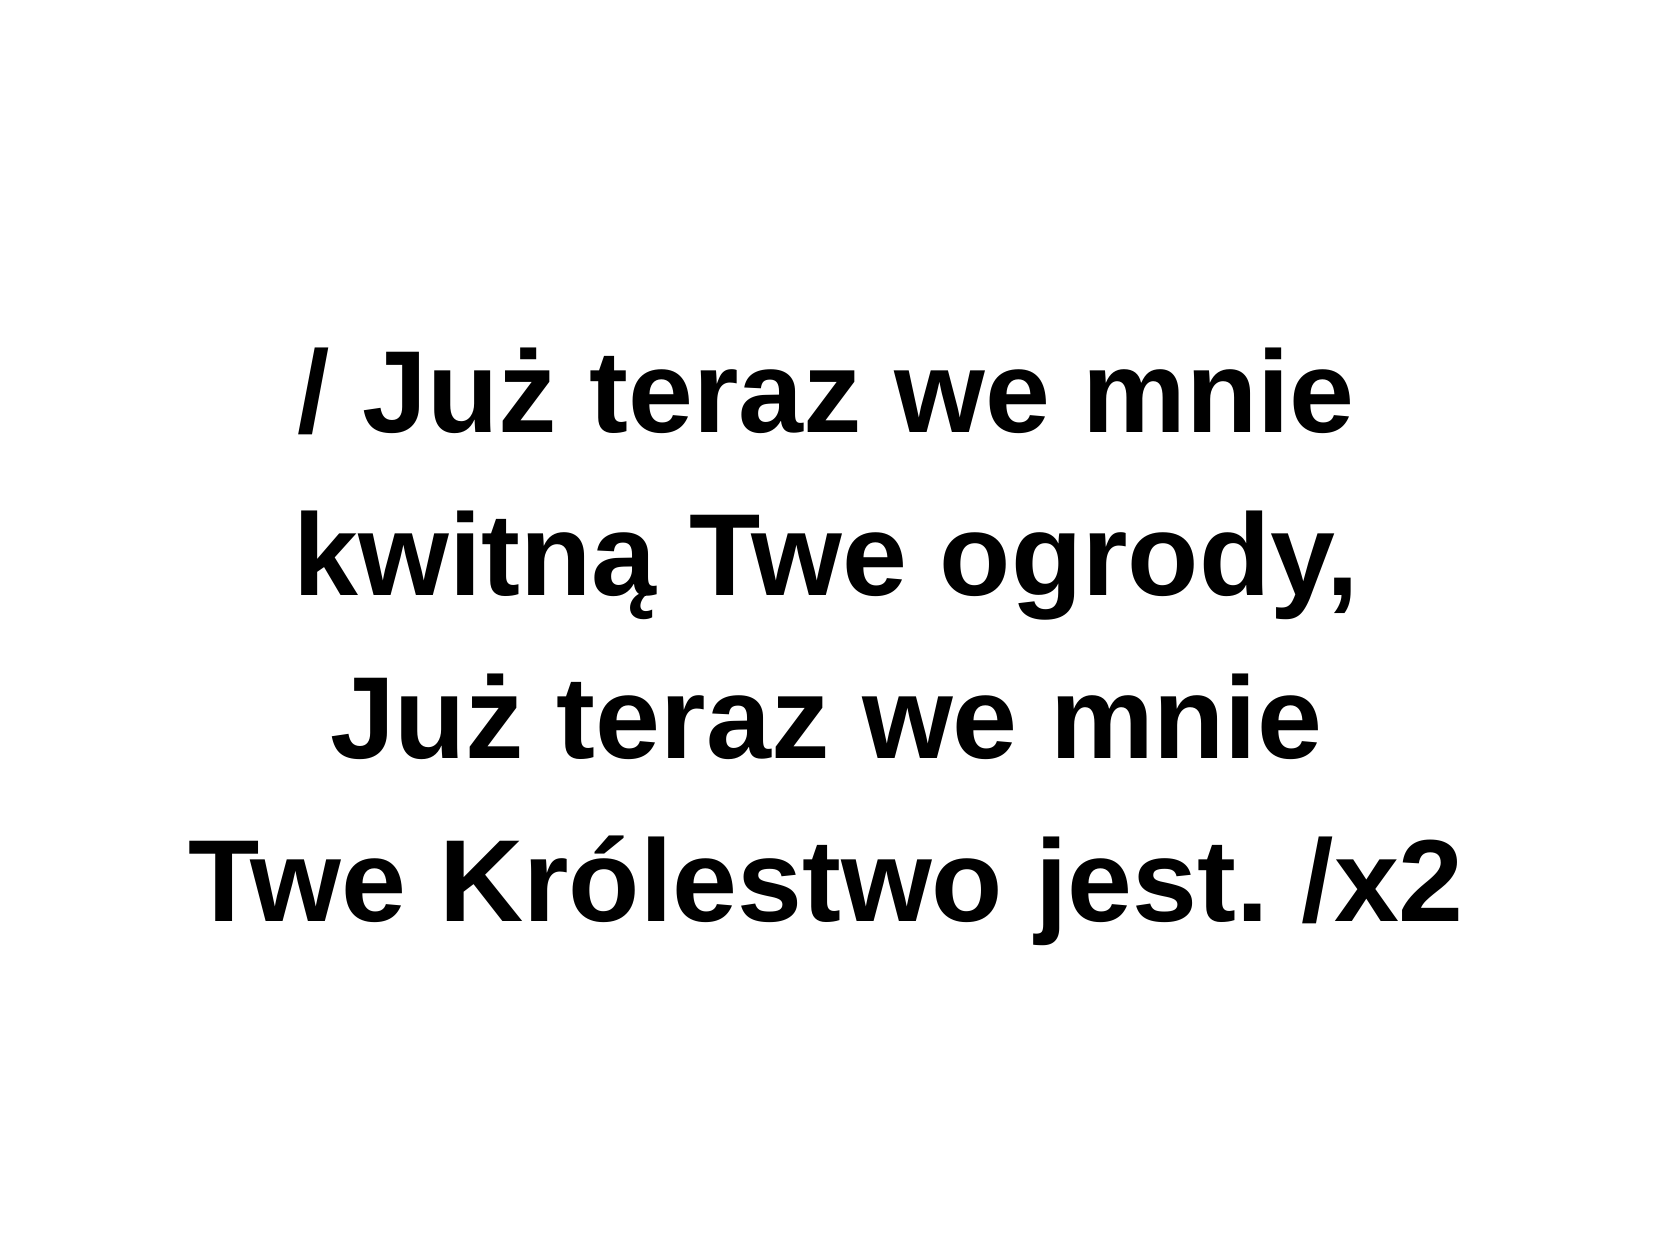

# / Już teraz we mnie
kwitną Twe ogrody,
Już teraz we mnie
Twe Królestwo jest. /x2